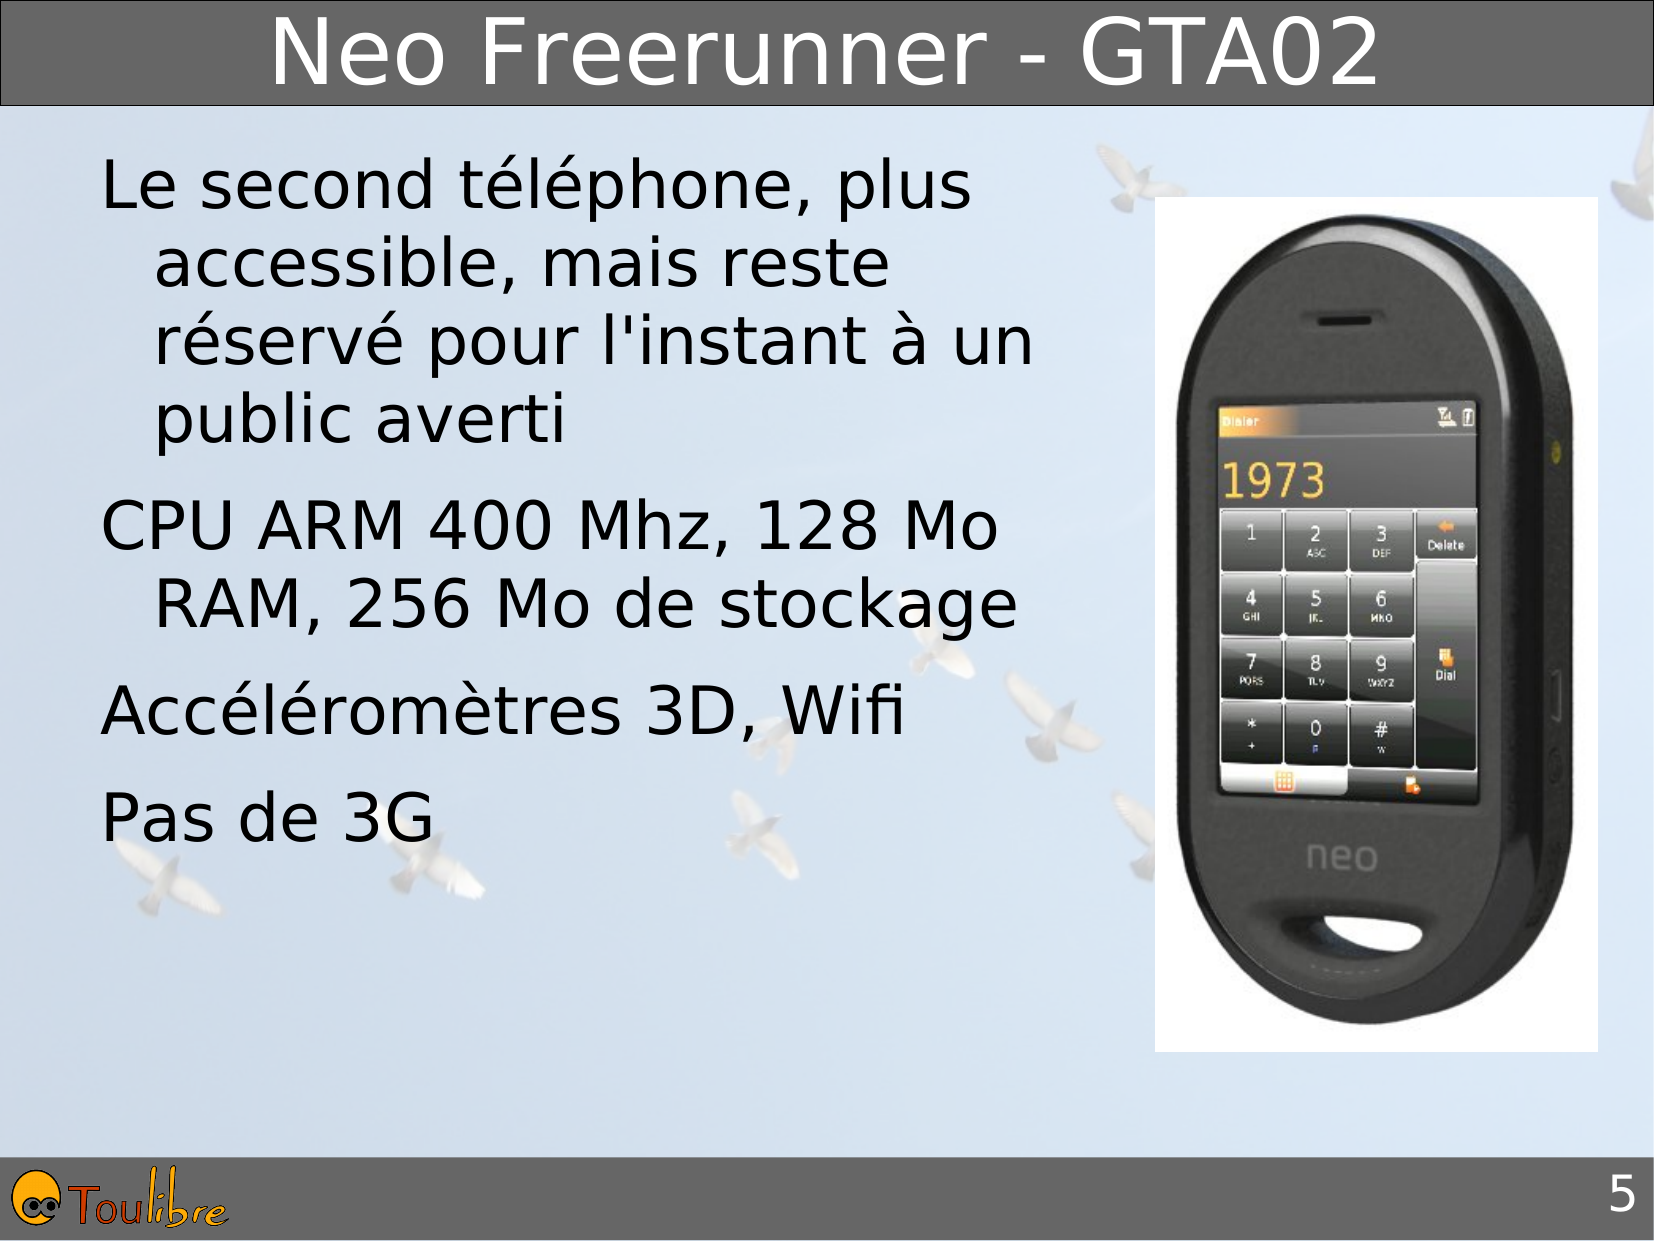

# Neo Freerunner - GTA02
Le second téléphone, plus accessible, mais reste réservé pour l'instant à un public averti
CPU ARM 400 Mhz, 128 Mo RAM, 256 Mo de stockage
Accéléromètres 3D, Wifi
Pas de 3G